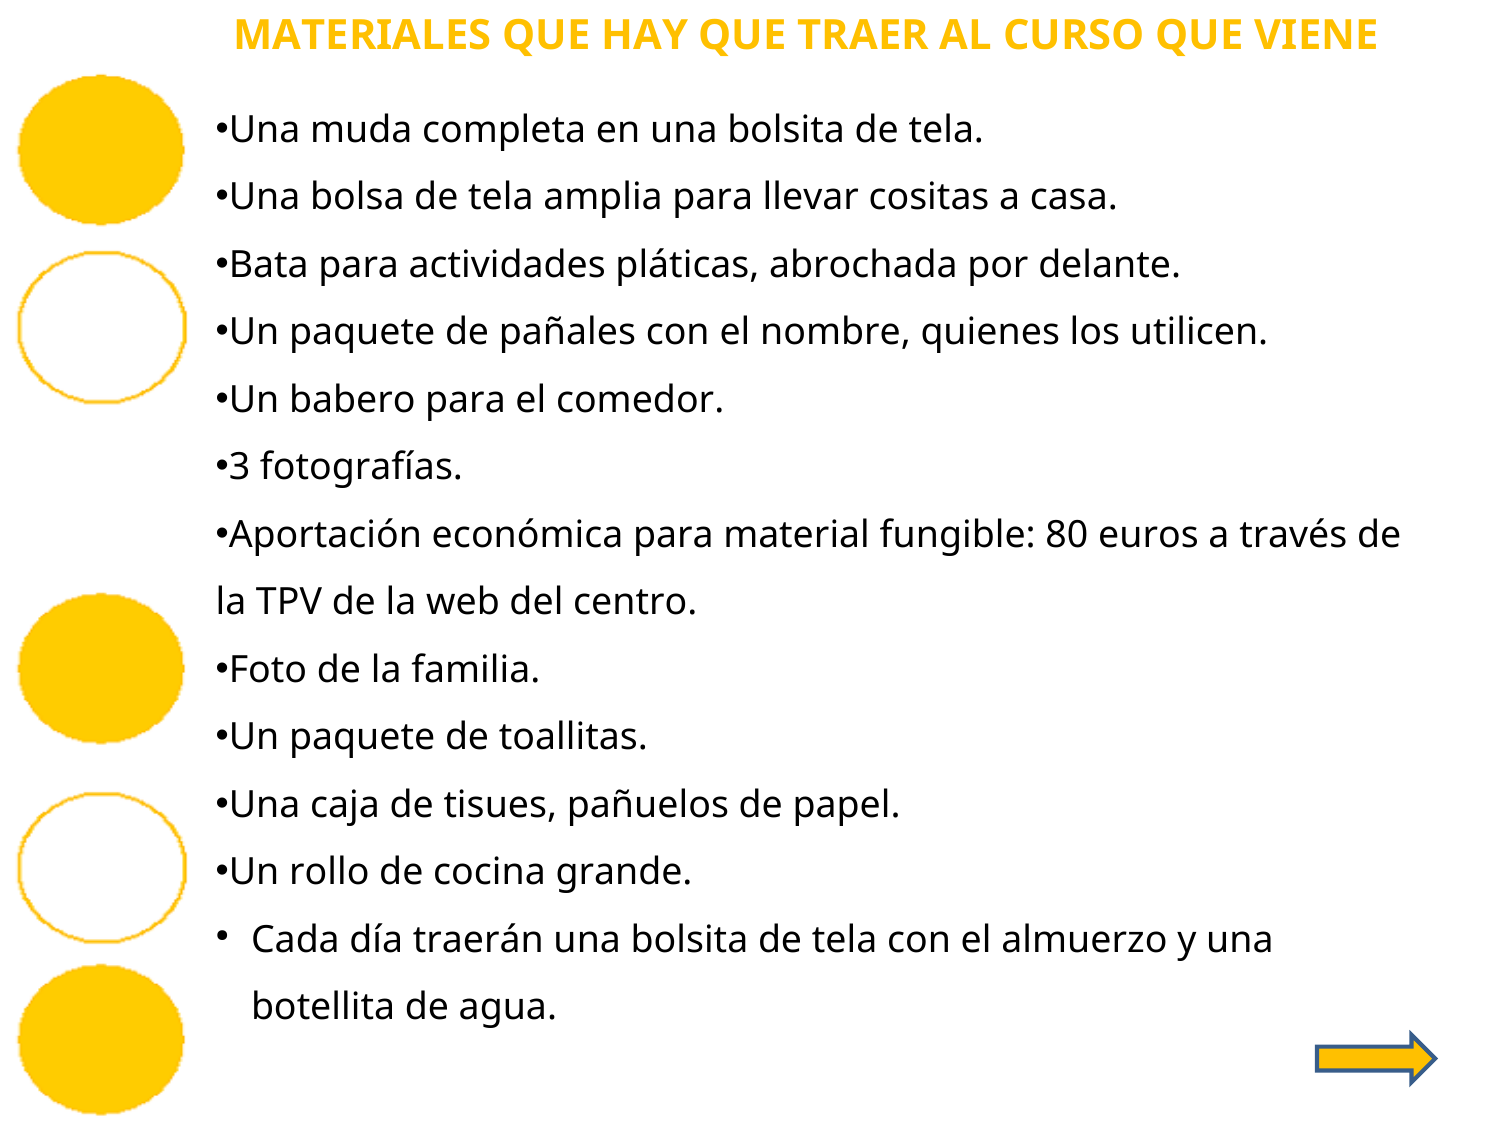

MATERIALES QUE HAY QUE TRAER AL CURSO QUE VIENE
Una muda completa en una bolsita de tela.
Una bolsa de tela amplia para llevar cositas a casa.
Bata para actividades pláticas, abrochada por delante.
Un paquete de pañales con el nombre, quienes los utilicen.
Un babero para el comedor.
3 fotografías.
Aportación económica para material fungible: 80 euros a través de la TPV de la web del centro.
Foto de la familia.
Un paquete de toallitas.
Una caja de tisues, pañuelos de papel.
Un rollo de cocina grande.
Cada día traerán una bolsita de tela con el almuerzo y una botellita de agua.